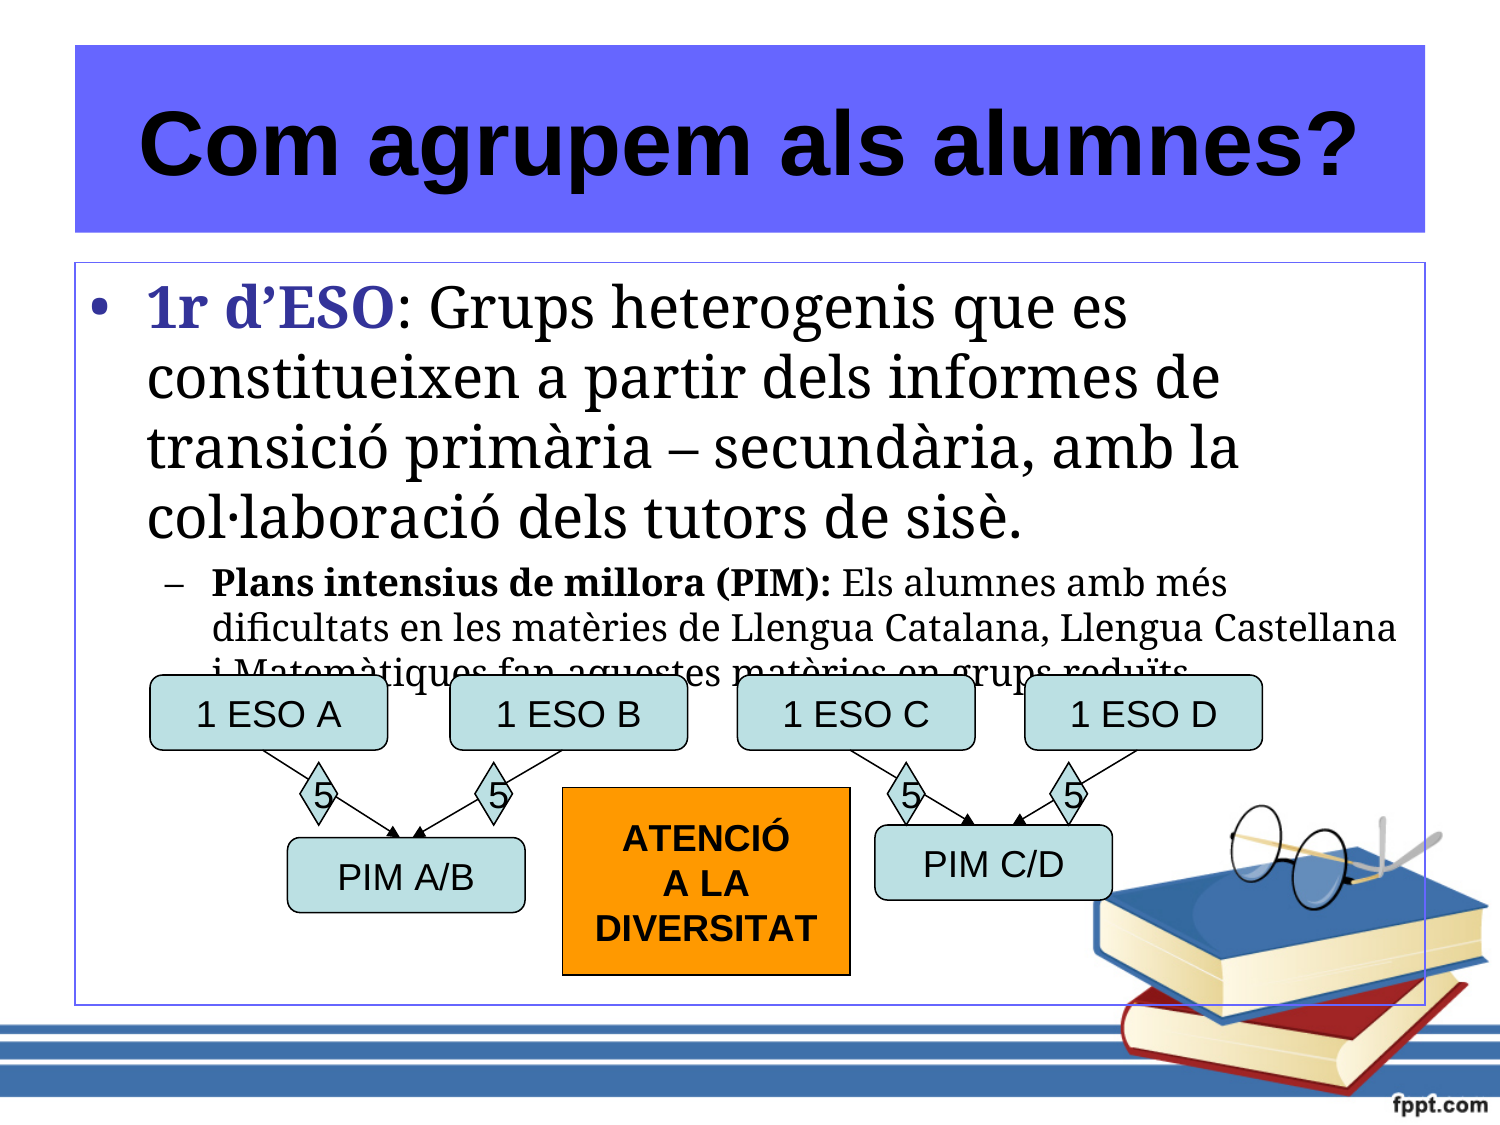

# Com agrupem als alumnes?
1r d’ESO: Grups heterogenis que es constitueixen a partir dels informes de transició primària – secundària, amb la col·laboració dels tutors de sisè.
Plans intensius de millora (PIM): Els alumnes amb més dificultats en les matèries de Llengua Catalana, Llengua Castellana i Matemàtiques fan aquestes matèries en grups reduïts
1 ESO A
1 ESO B
1 ESO C
1 ESO D
5
5
5
5
ATENCIÓ
A LA
DIVERSITAT
PIM C/D
PIM A/B